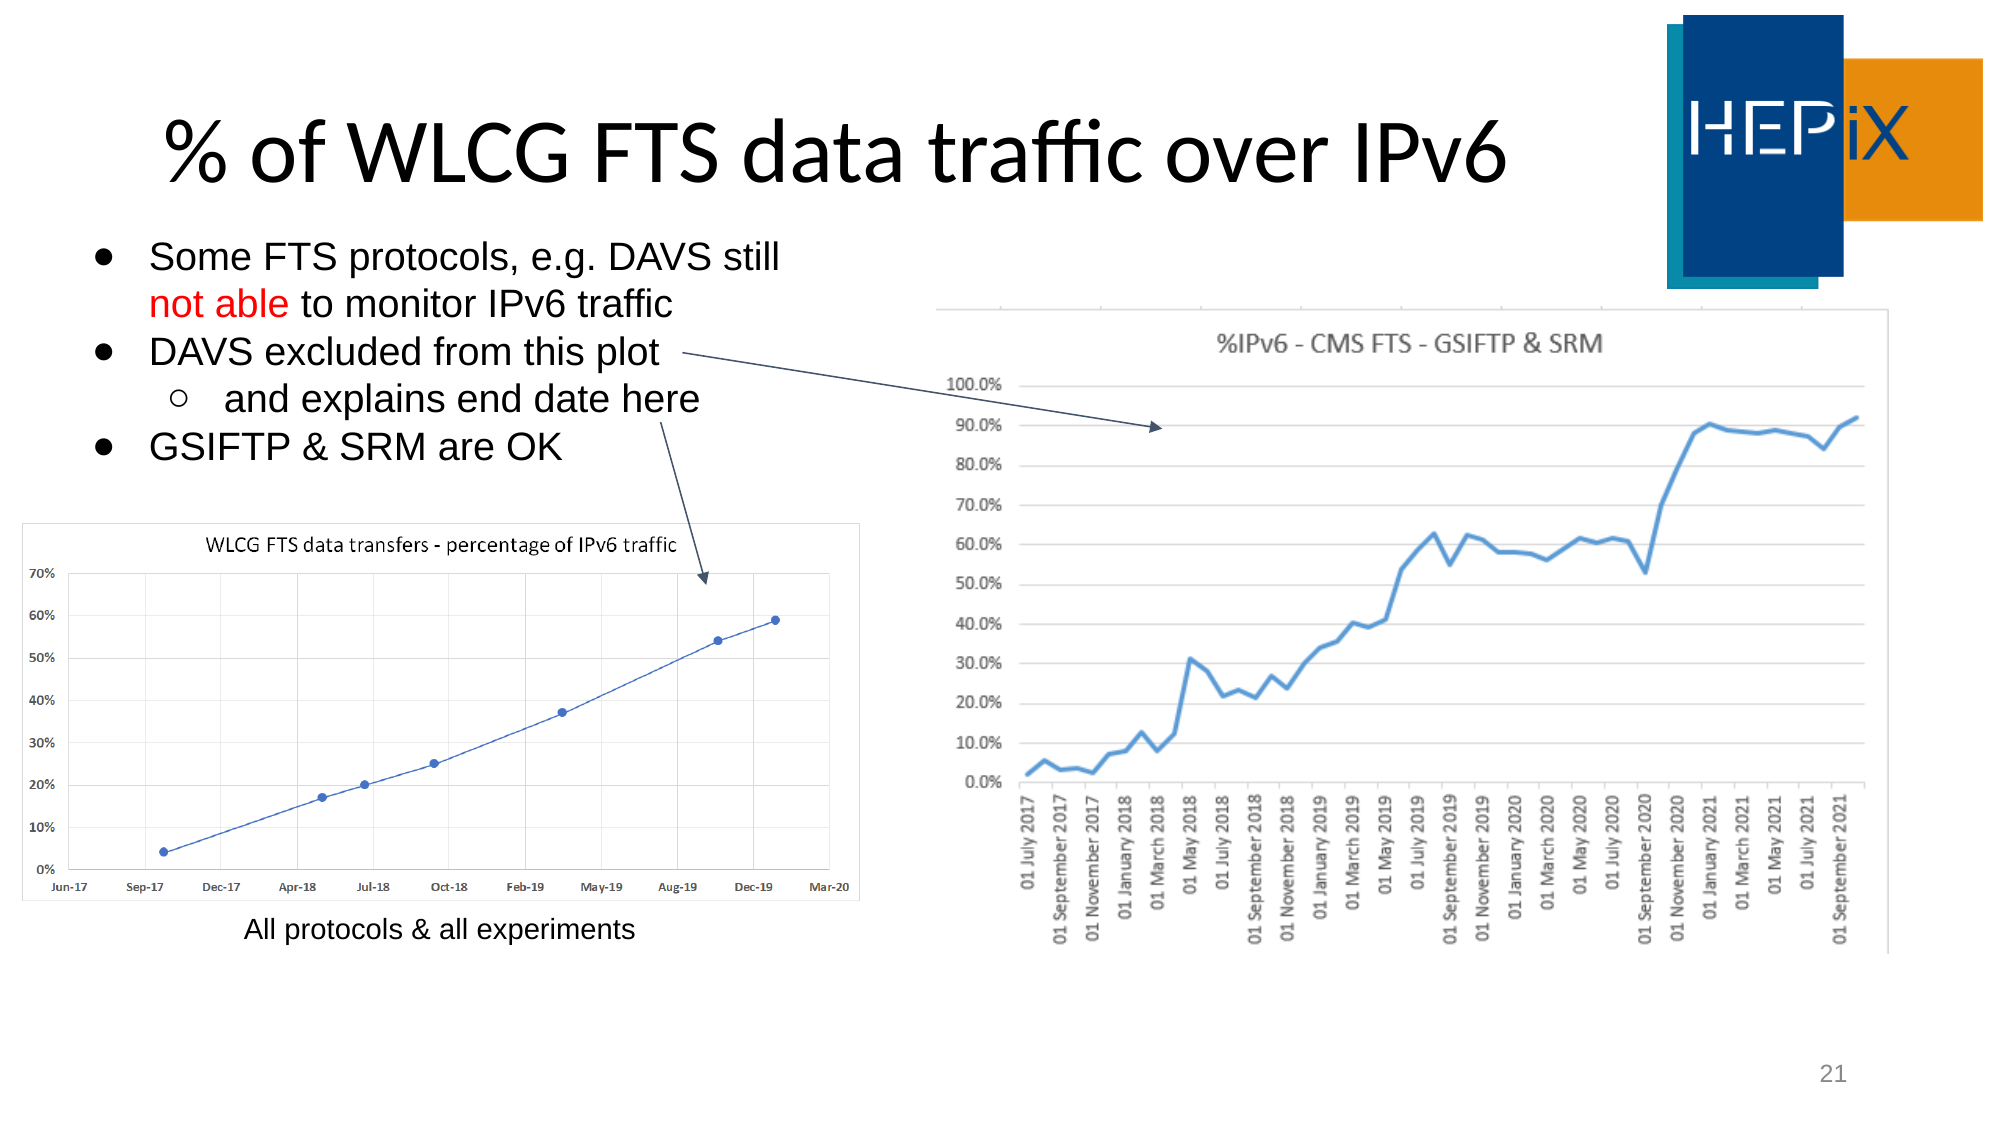

# % of WLCG FTS data traffic over IPv6
Some FTS protocols, e.g. DAVS still not able to monitor IPv6 traffic
DAVS excluded from this plot
and explains end date here
GSIFTP & SRM are OK
All protocols & all experiments